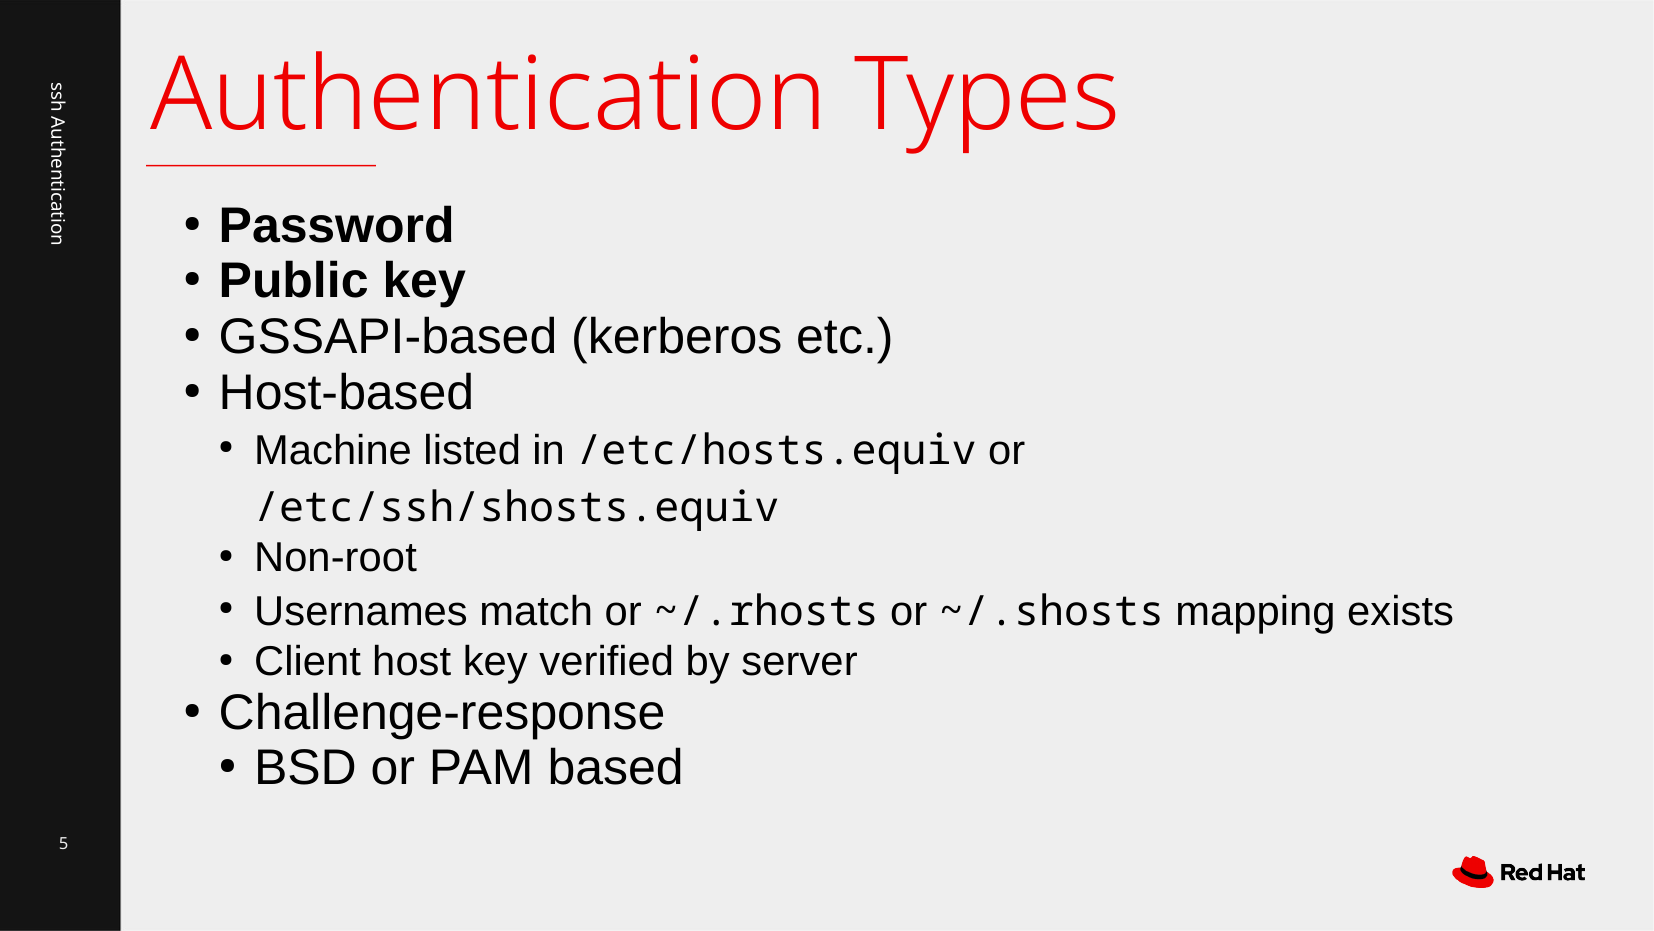

Authentication Types
Password
Public key
GSSAPI-based (kerberos etc.)
Host-based
Machine listed in /etc/hosts.equiv or /etc/ssh/shosts.equiv
Non-root
Usernames match or ~/.rhosts or ~/.shosts mapping exists
Client host key verified by server
Challenge-response
BSD or PAM based
ssh Authentication
5
# OPTIONAL SECTION MARKER OR TITLE